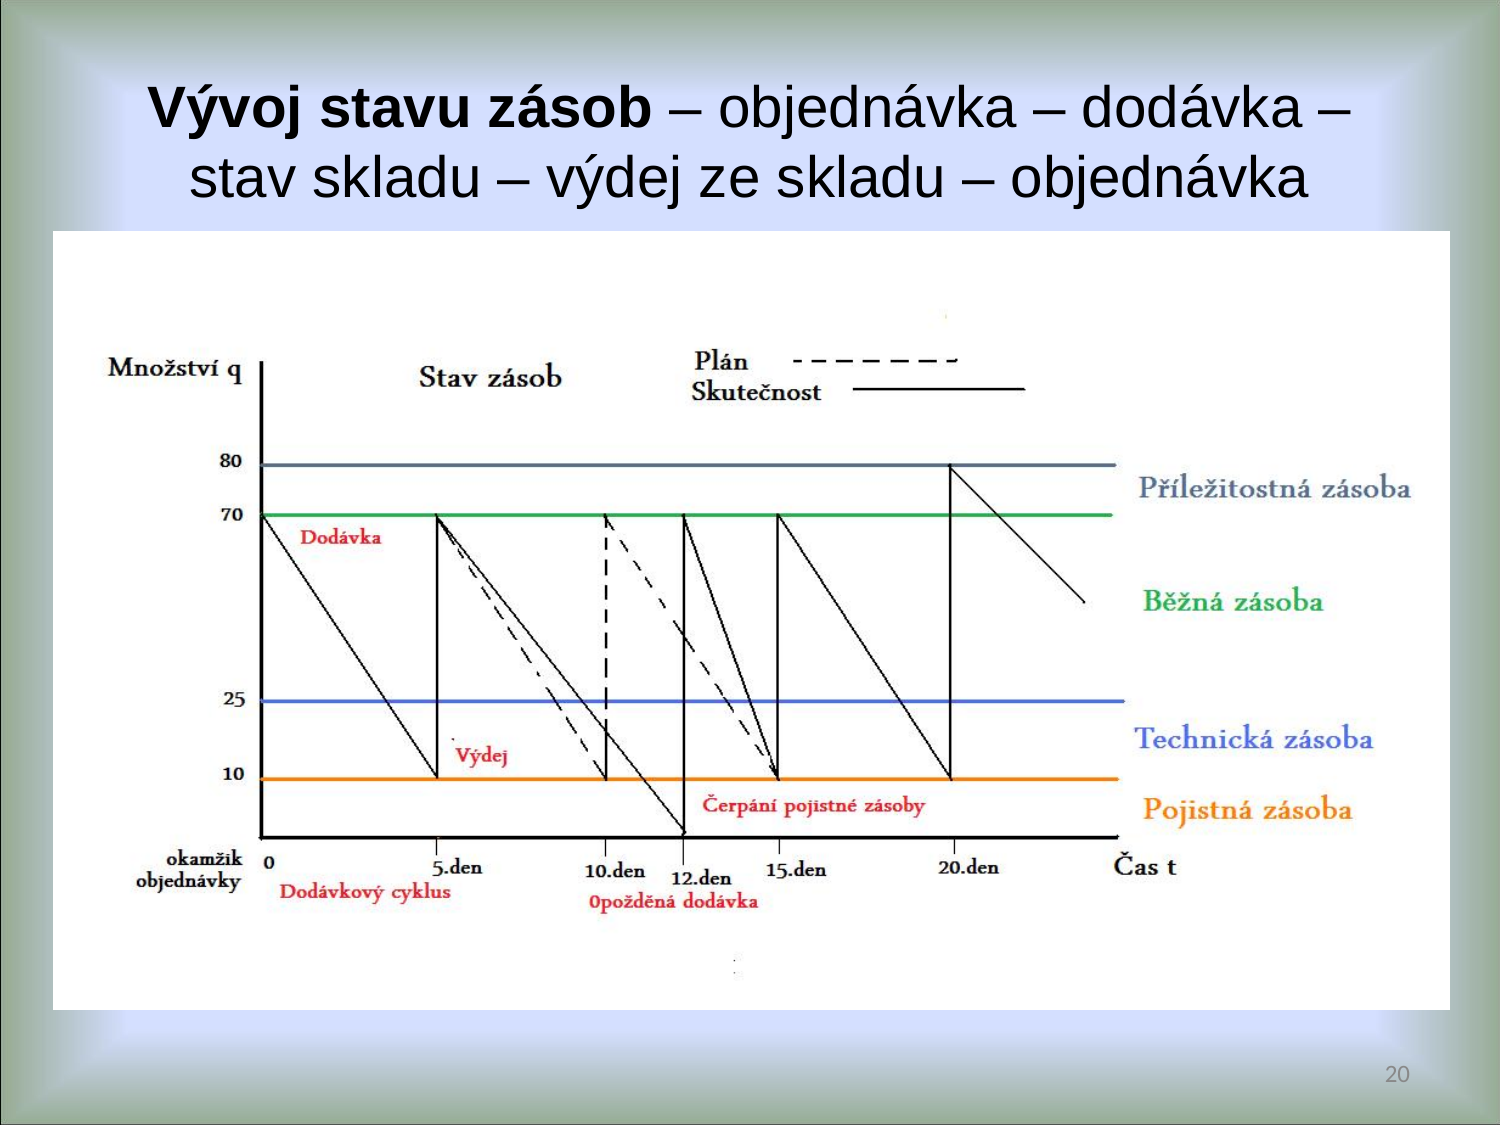

# Vývoj stavu zásob – objednávka – dodávka – stav skladu – výdej ze skladu ‒ objednávka